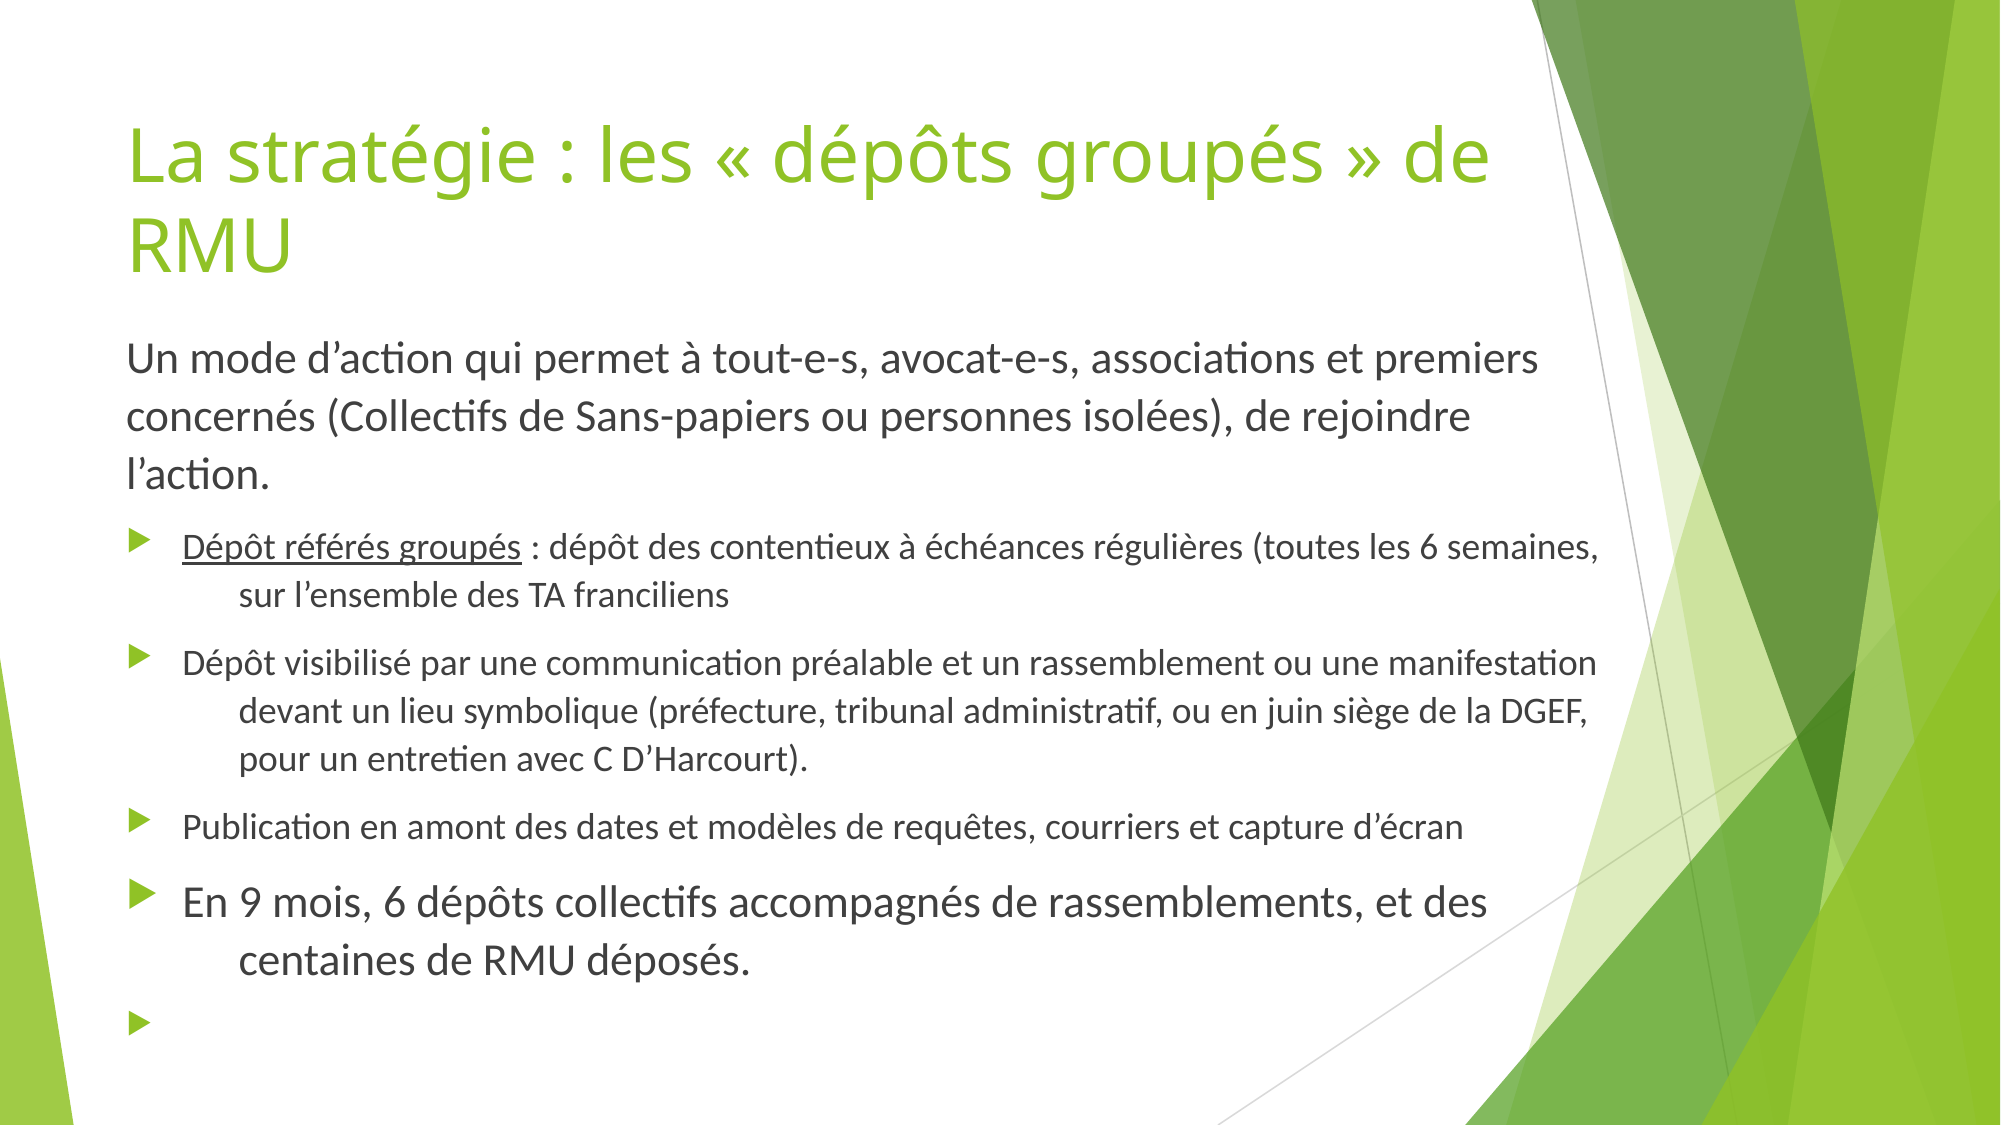

# La stratégie : les « dépôts groupés » de RMU
Un mode d’action qui permet à tout-e-s, avocat-e-s, associations et premiers concernés (Collectifs de Sans-papiers ou personnes isolées), de rejoindre l’action.
Dépôt référés groupés : dépôt des contentieux à échéances régulières (toutes les 6 semaines, sur l’ensemble des TA franciliens
Dépôt visibilisé par une communication préalable et un rassemblement ou une manifestation devant un lieu symbolique (préfecture, tribunal administratif, ou en juin siège de la DGEF, pour un entretien avec C D’Harcourt).
Publication en amont des dates et modèles de requêtes, courriers et capture d’écran
En 9 mois, 6 dépôts collectifs accompagnés de rassemblements, et des centaines de RMU déposés.